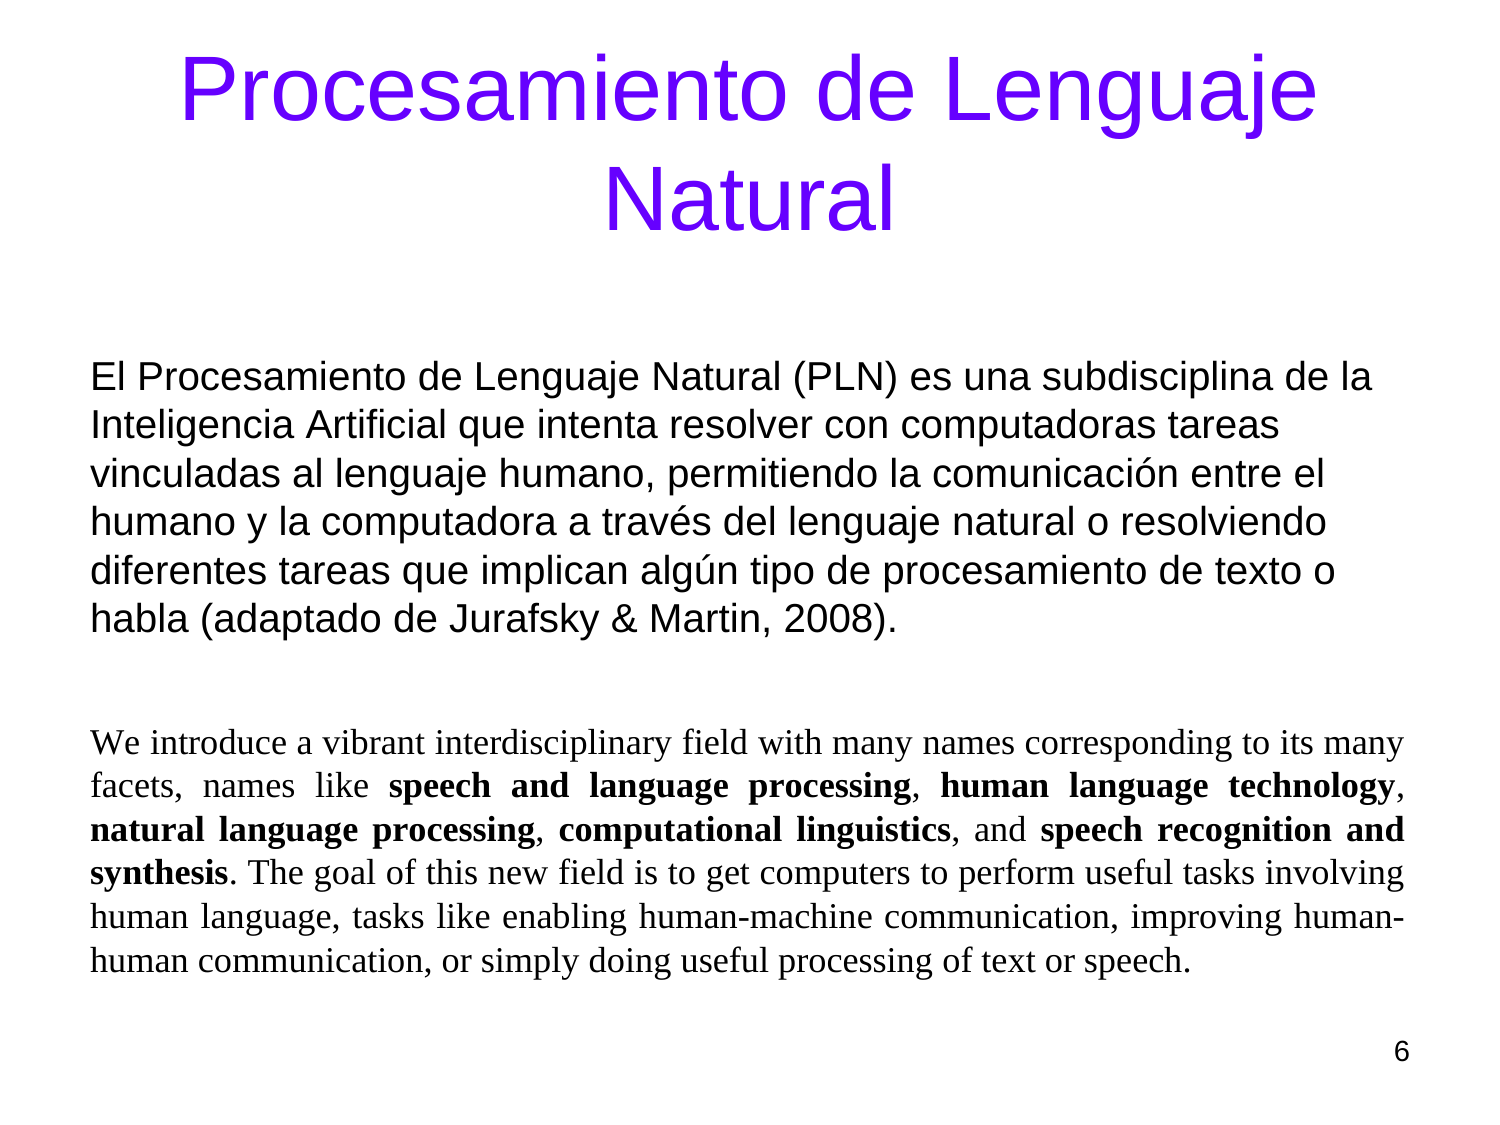

# Procesamiento de Lenguaje Natural
El Procesamiento de Lenguaje Natural (PLN) es una subdisciplina de la Inteligencia Artificial que intenta resolver con computadoras tareas vinculadas al lenguaje humano, permitiendo la comunicación entre el humano y la computadora a través del lenguaje natural o resolviendo diferentes tareas que implican algún tipo de procesamiento de texto o habla (adaptado de Jurafsky & Martin, 2008).
We introduce a vibrant interdisciplinary field with many names corresponding to its many facets, names like speech and language processing, human language technology, natural language processing, computational linguistics, and speech recognition and synthesis. The goal of this new field is to get computers to perform useful tasks involving human language, tasks like enabling human-machine communication, improving human-human communication, or simply doing useful processing of text or speech.